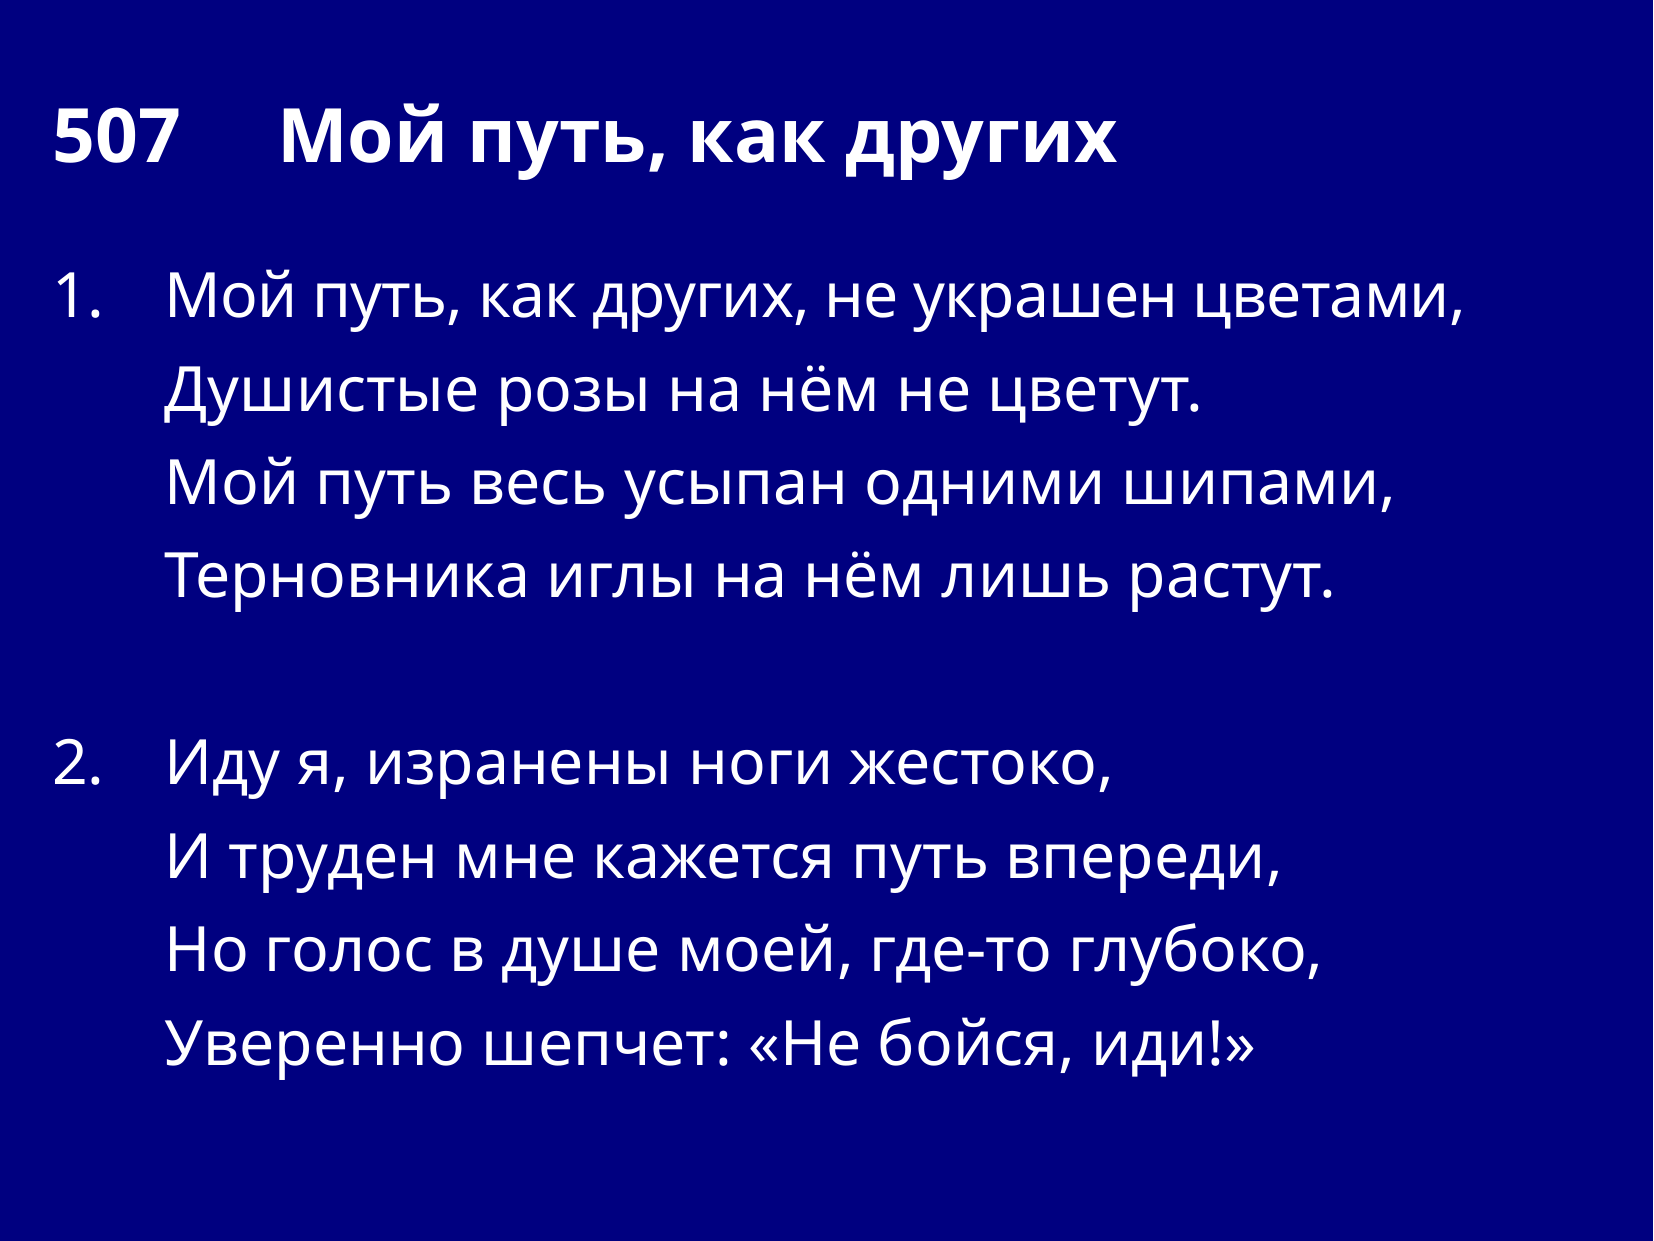

507	Мой путь, как других
1.	Мой путь, как других, не украшен цветами,
	Душистые розы на нём не цветут.
	Мой путь весь усыпан одними шипами,
	Терновника иглы на нём лишь растут.
2.	Иду я, изранены ноги жестоко,
	И труден мне кажется путь впереди,
	Но голос в душе моей, где-то глубоко,
	Уверенно шепчет: «Не бойся, иди!»